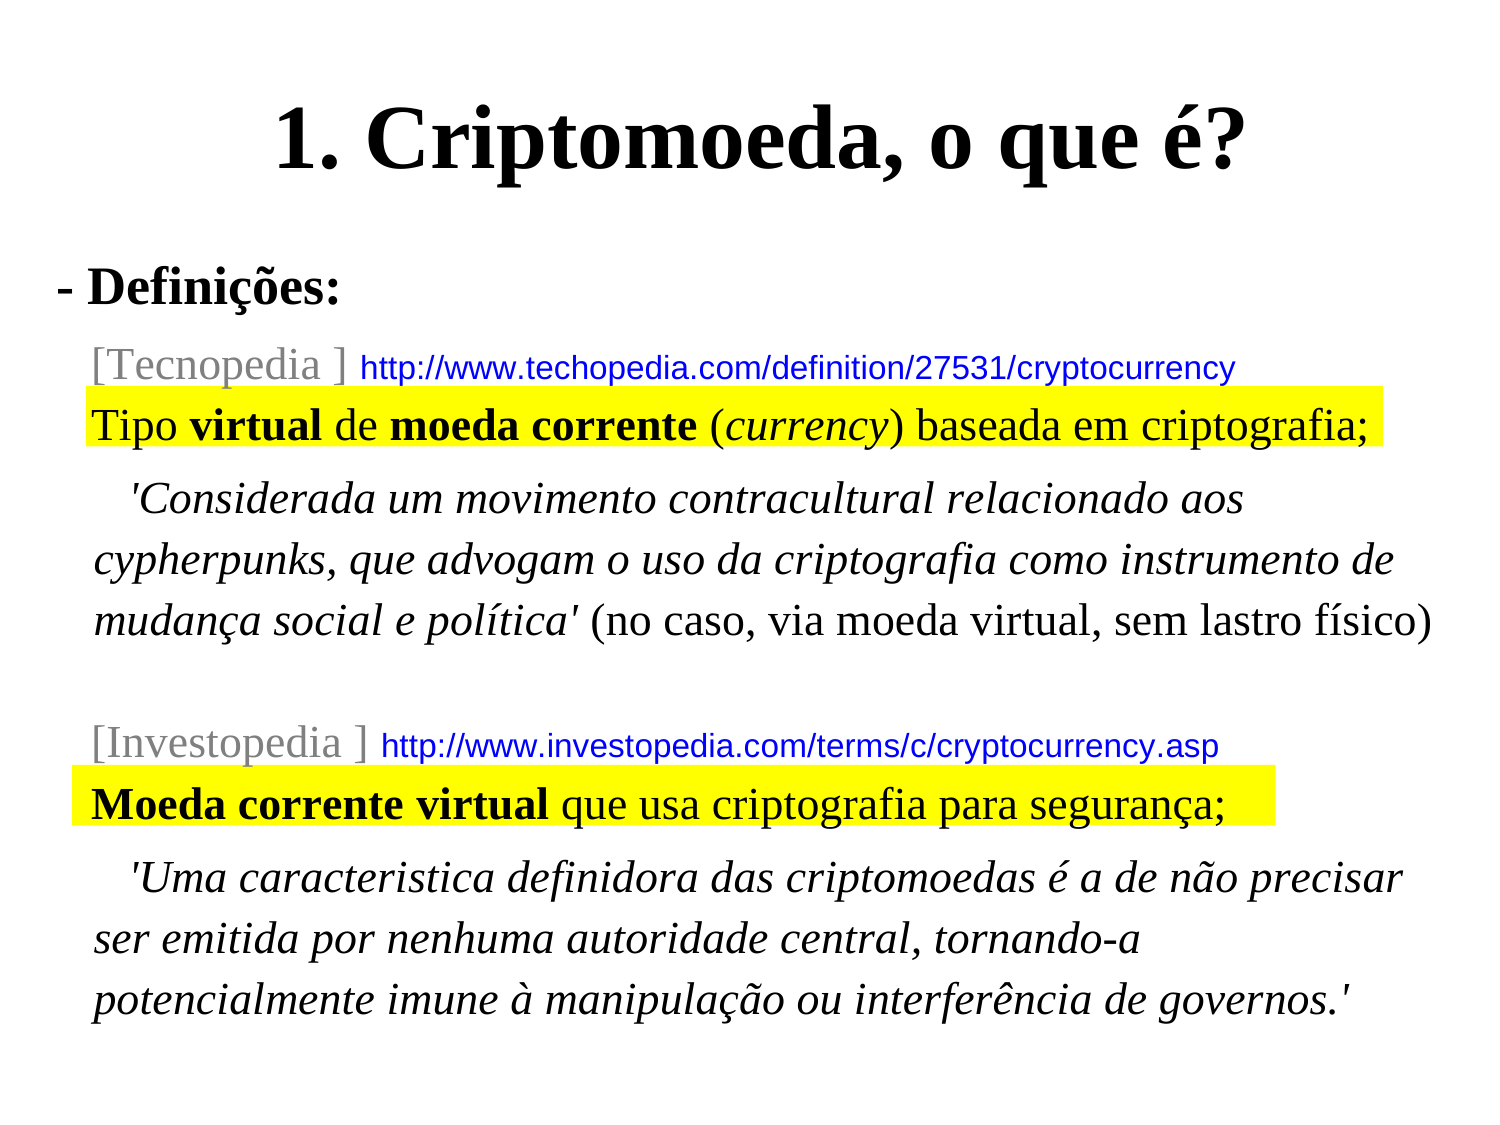

# 1. Criptomoeda, o que é?
- Definições:
[Tecnopedia ] http://www.techopedia.com/definition/27531/cryptocurrency
Tipo virtual de moeda corrente (currency) baseada em criptografia;
'Considerada um movimento contracultural relacionado aos cypherpunks, que advogam o uso da criptografia como instrumento de mudança social e política' (no caso, via moeda virtual, sem lastro físico)
[Investopedia ] http://www.investopedia.com/terms/c/cryptocurrency.asp
Moeda corrente virtual que usa criptografia para segurança;
'Uma caracteristica definidora das criptomoedas é a de não precisar ser emitida por nenhuma autoridade central, tornando-a
potencialmente imune à manipulação ou interferência de governos.'